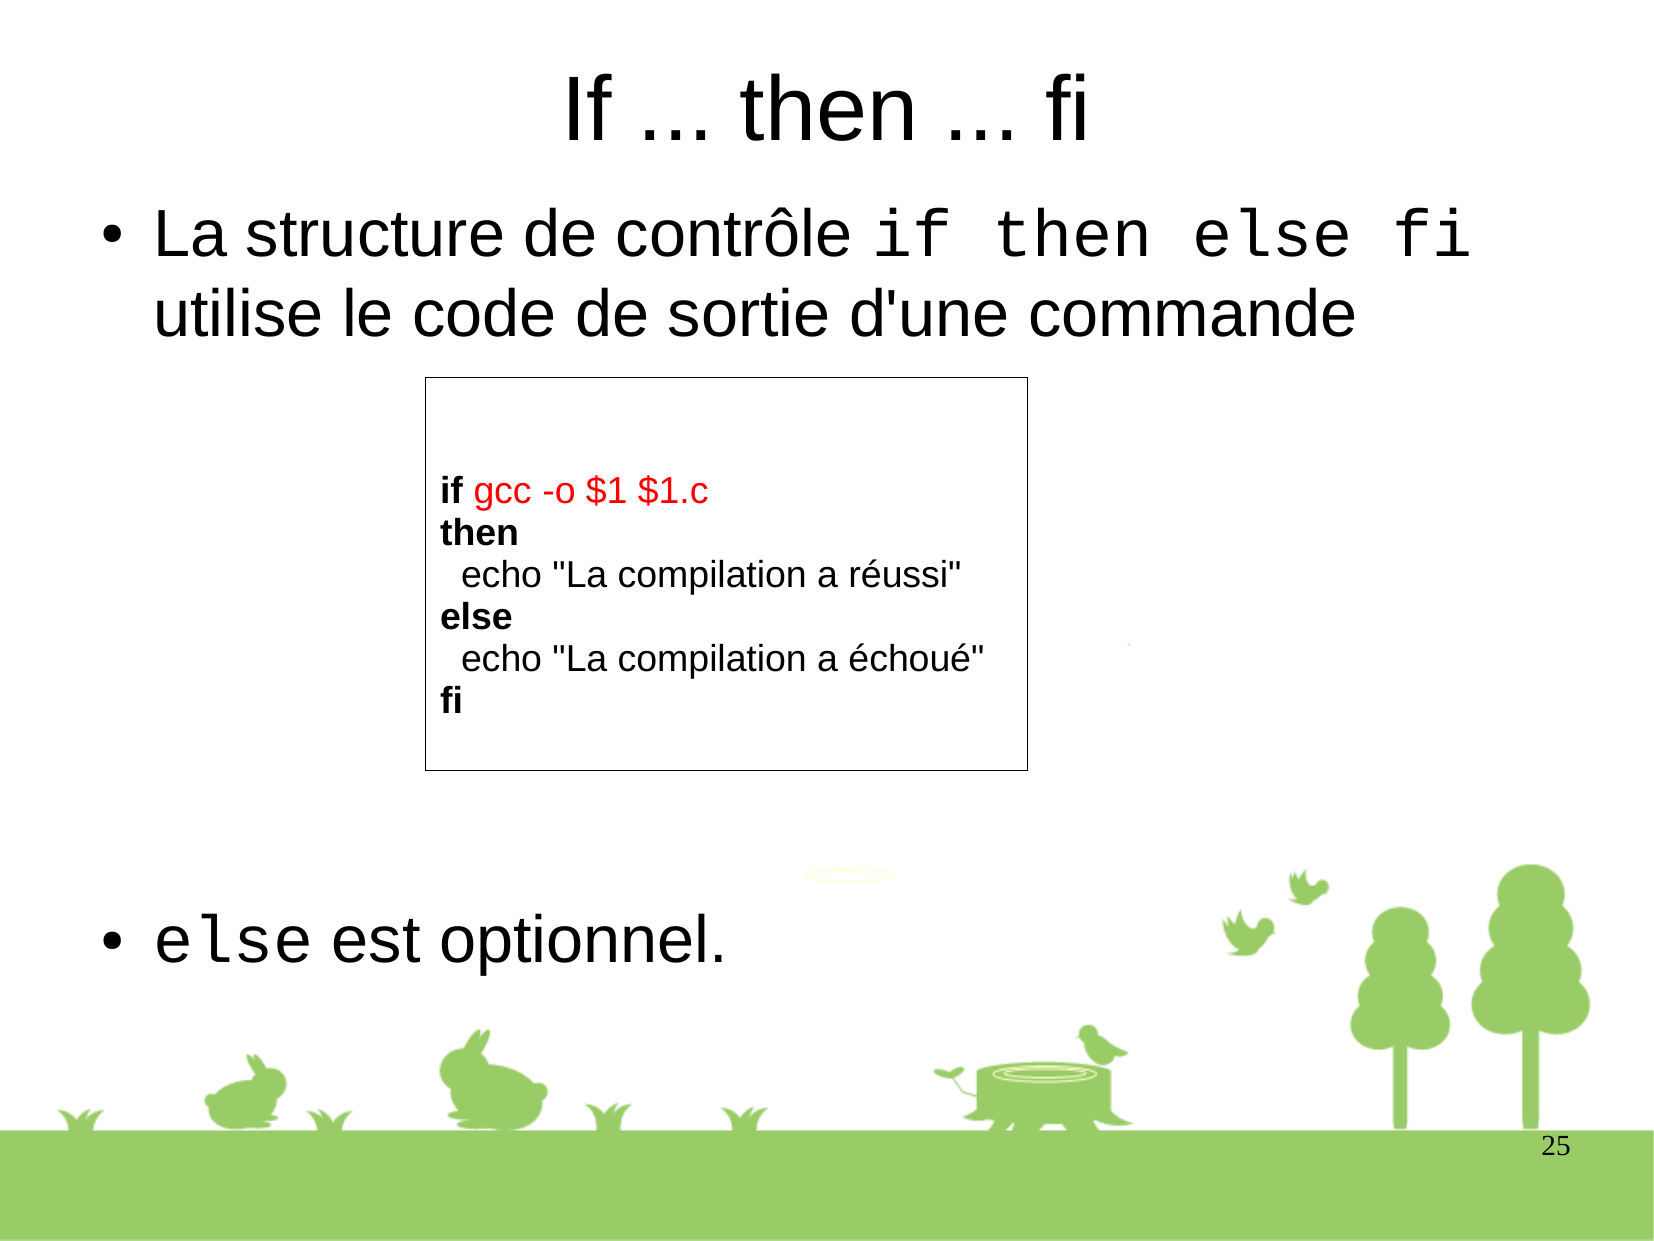

# If ... then ... fi
La structure de contrôle if then else fi utilise le code de sortie d'une commande
else est optionnel.
if gcc -o $1 $1.c
then
 echo "La compilation a réussi"
else
 echo "La compilation a échoué"
fi
25